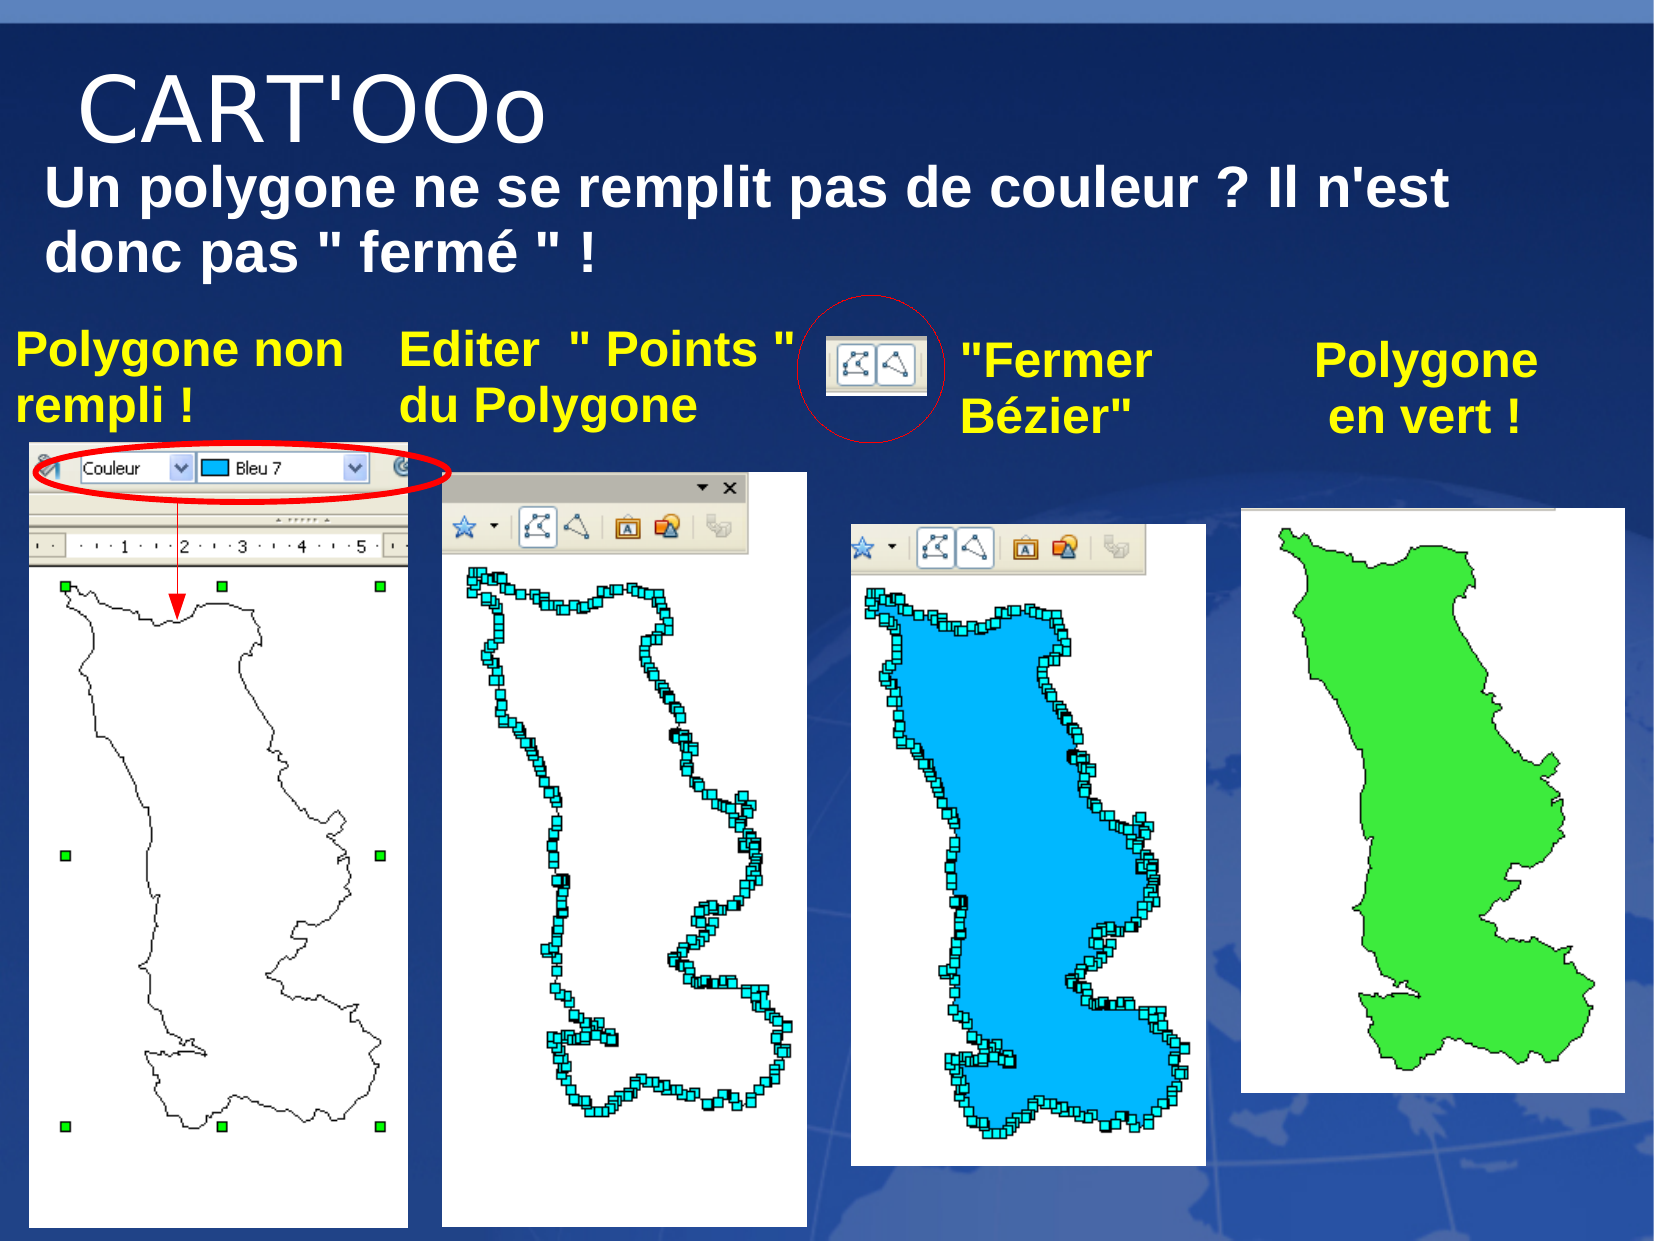

# CART'OOo
Un polygone ne se remplit pas de couleur ? Il n'est donc pas " fermé " !
Polygone non rempli !
Editer " Points " du Polygone
"Fermer Bézier"
Polygone
 en vert !